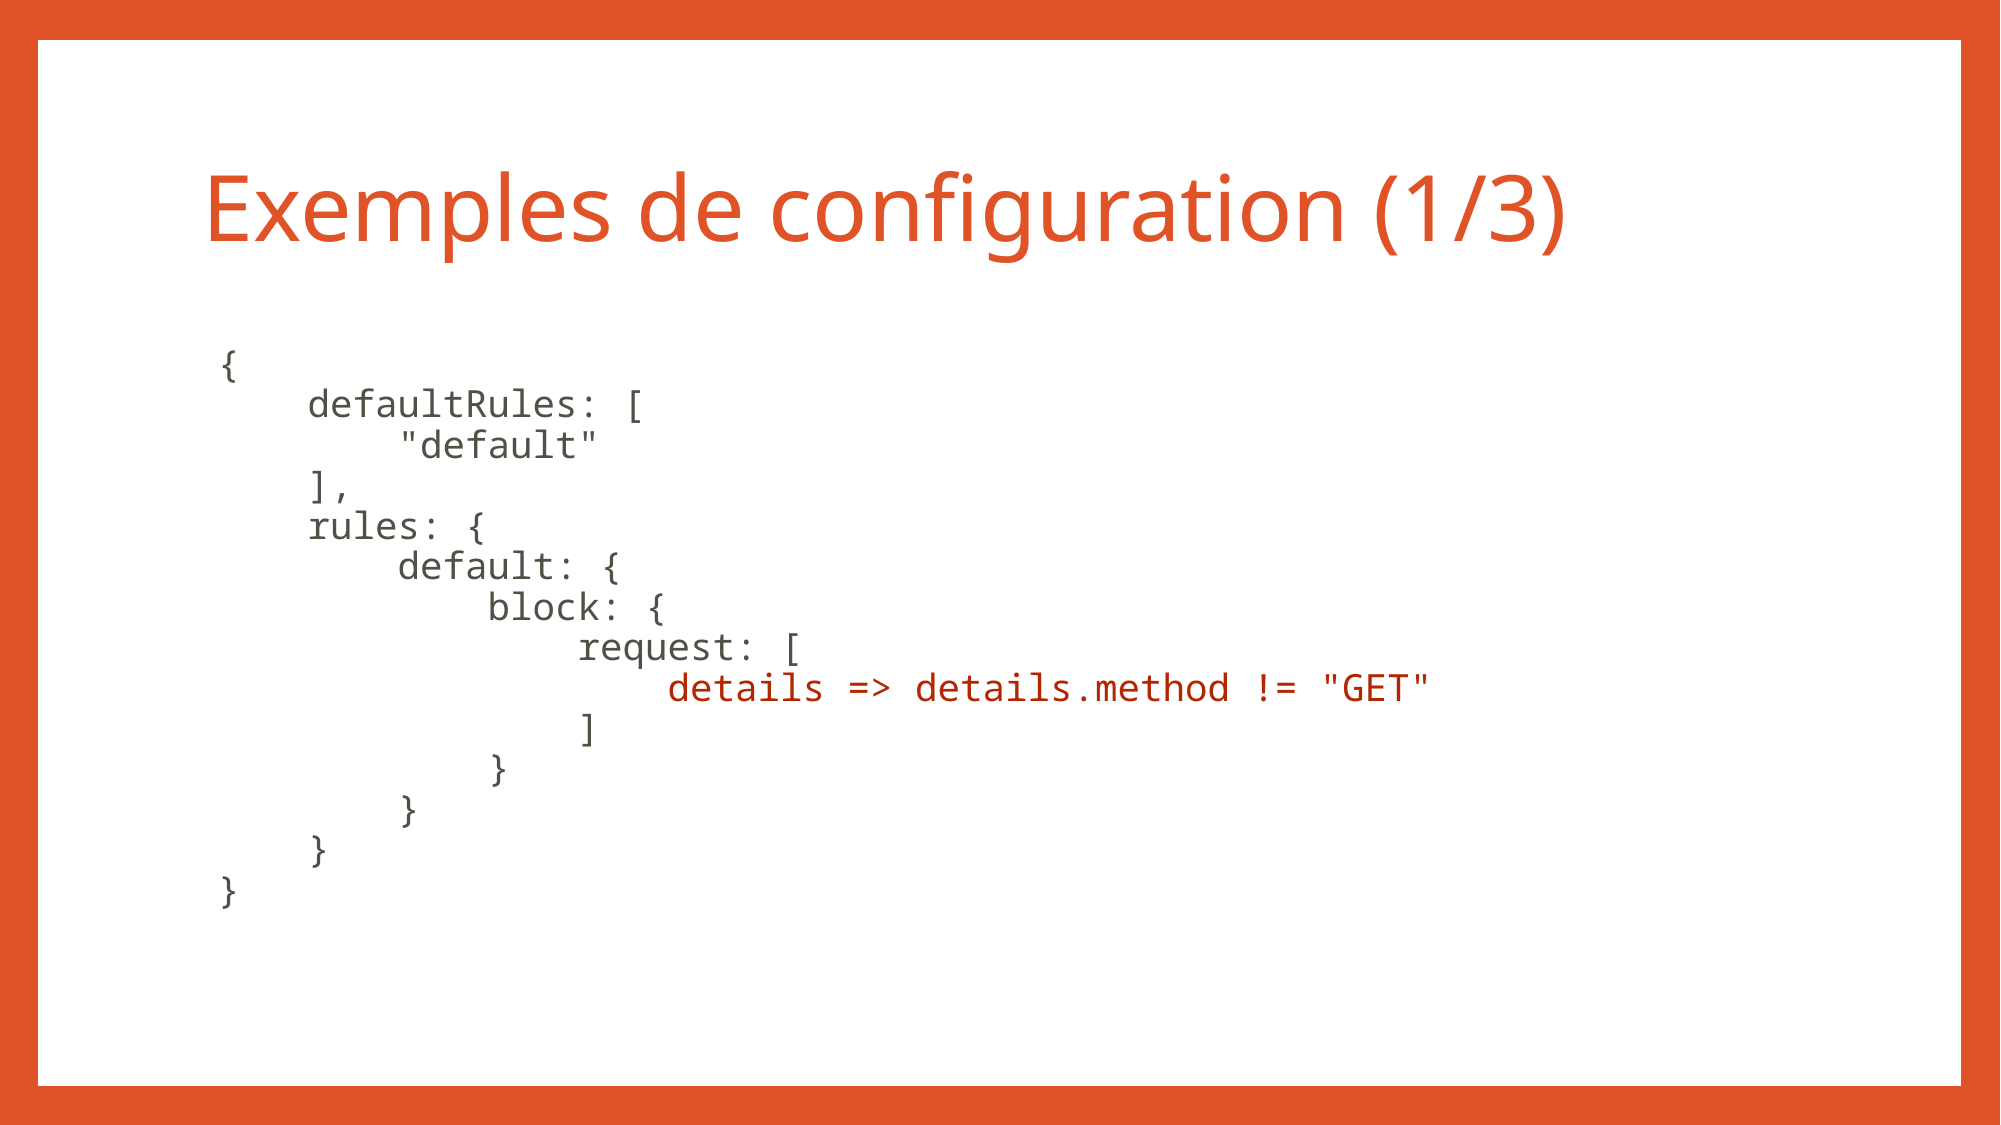

# Exemples de configuration (1/3)
{
 defaultRules: [
 "default"  
 ],
 rules: {
 default: {
 block: {
 request: [
 details => details.method != "GET"
 ]
 }
 }
 }
}